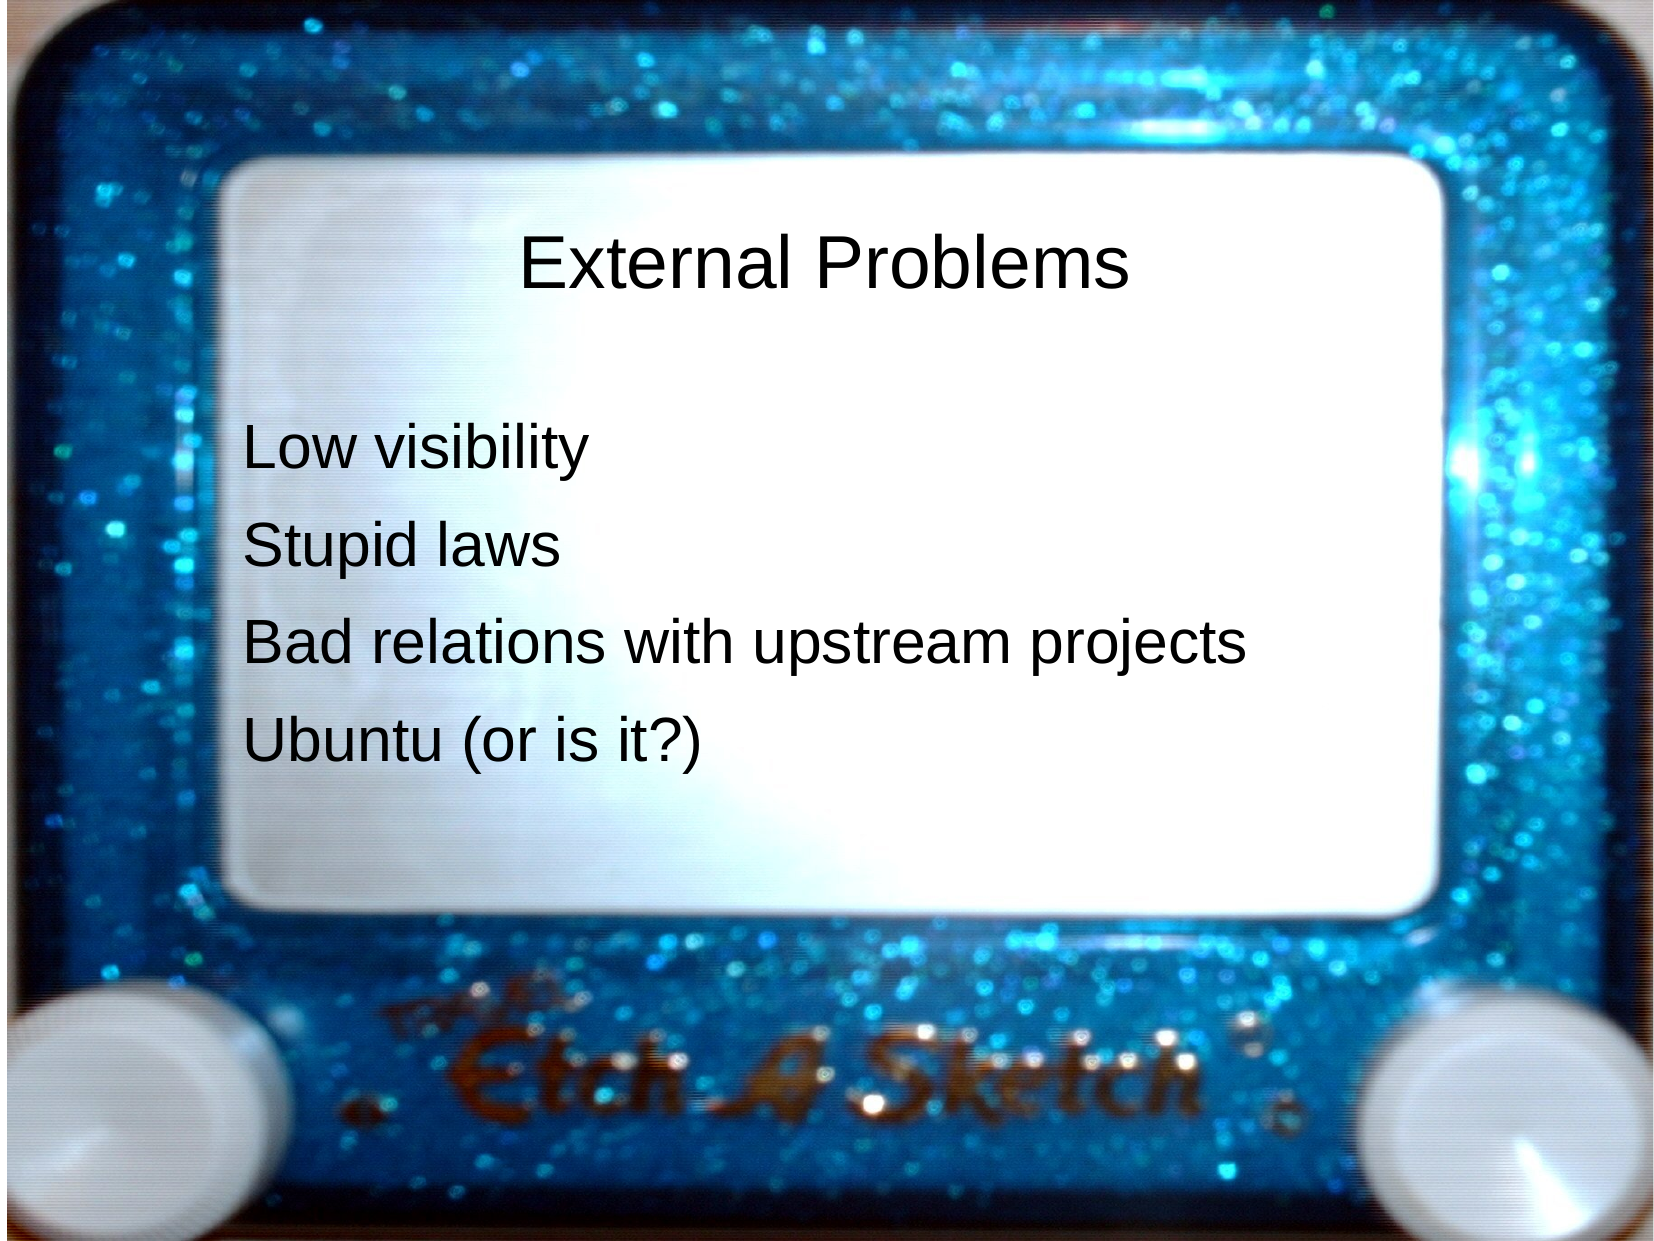

# External Problems
Low visibility
Stupid laws
Bad relations with upstream projects
Ubuntu (or is it?)